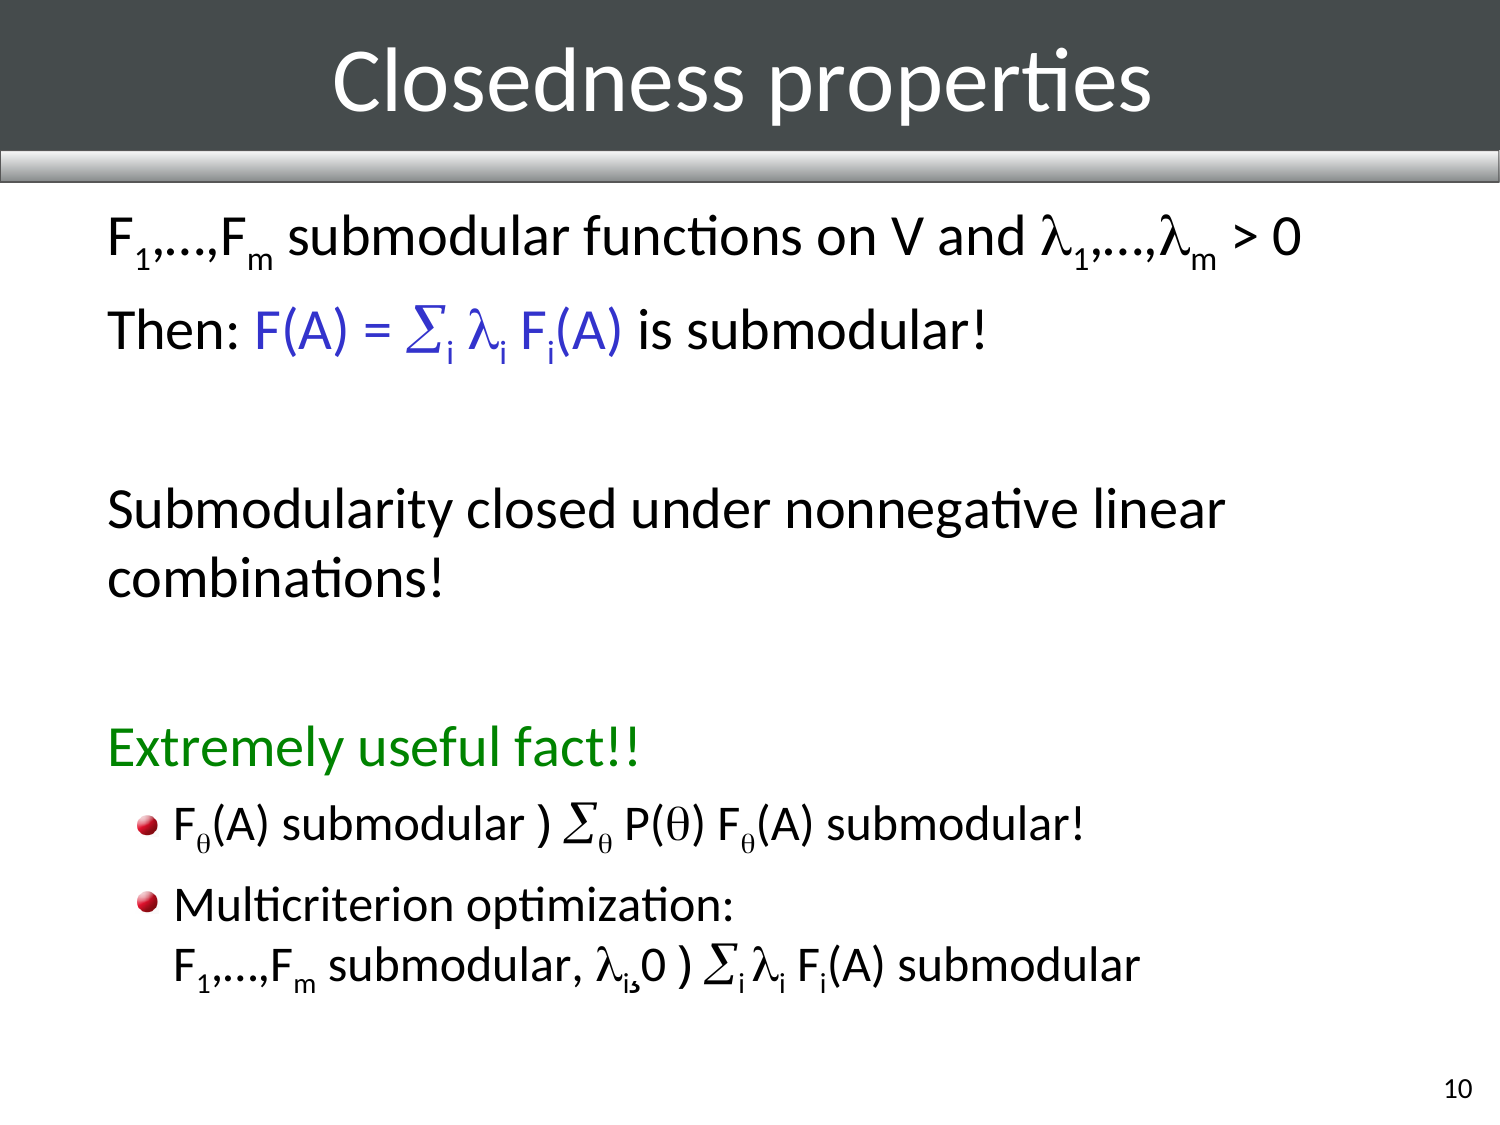

# Closedness properties
	F1,…,Fm submodular functions on V and 1,…,m > 0
	Then: F(A) = i i Fi(A) is submodular!
	Submodularity closed under nonnegative linear combinations!
	Extremely useful fact!!
F(A) submodular )  P() F(A) submodular!
Multicriterion optimization:
F1,…,Fm submodular, i¸0 ) i i Fi(A) submodular